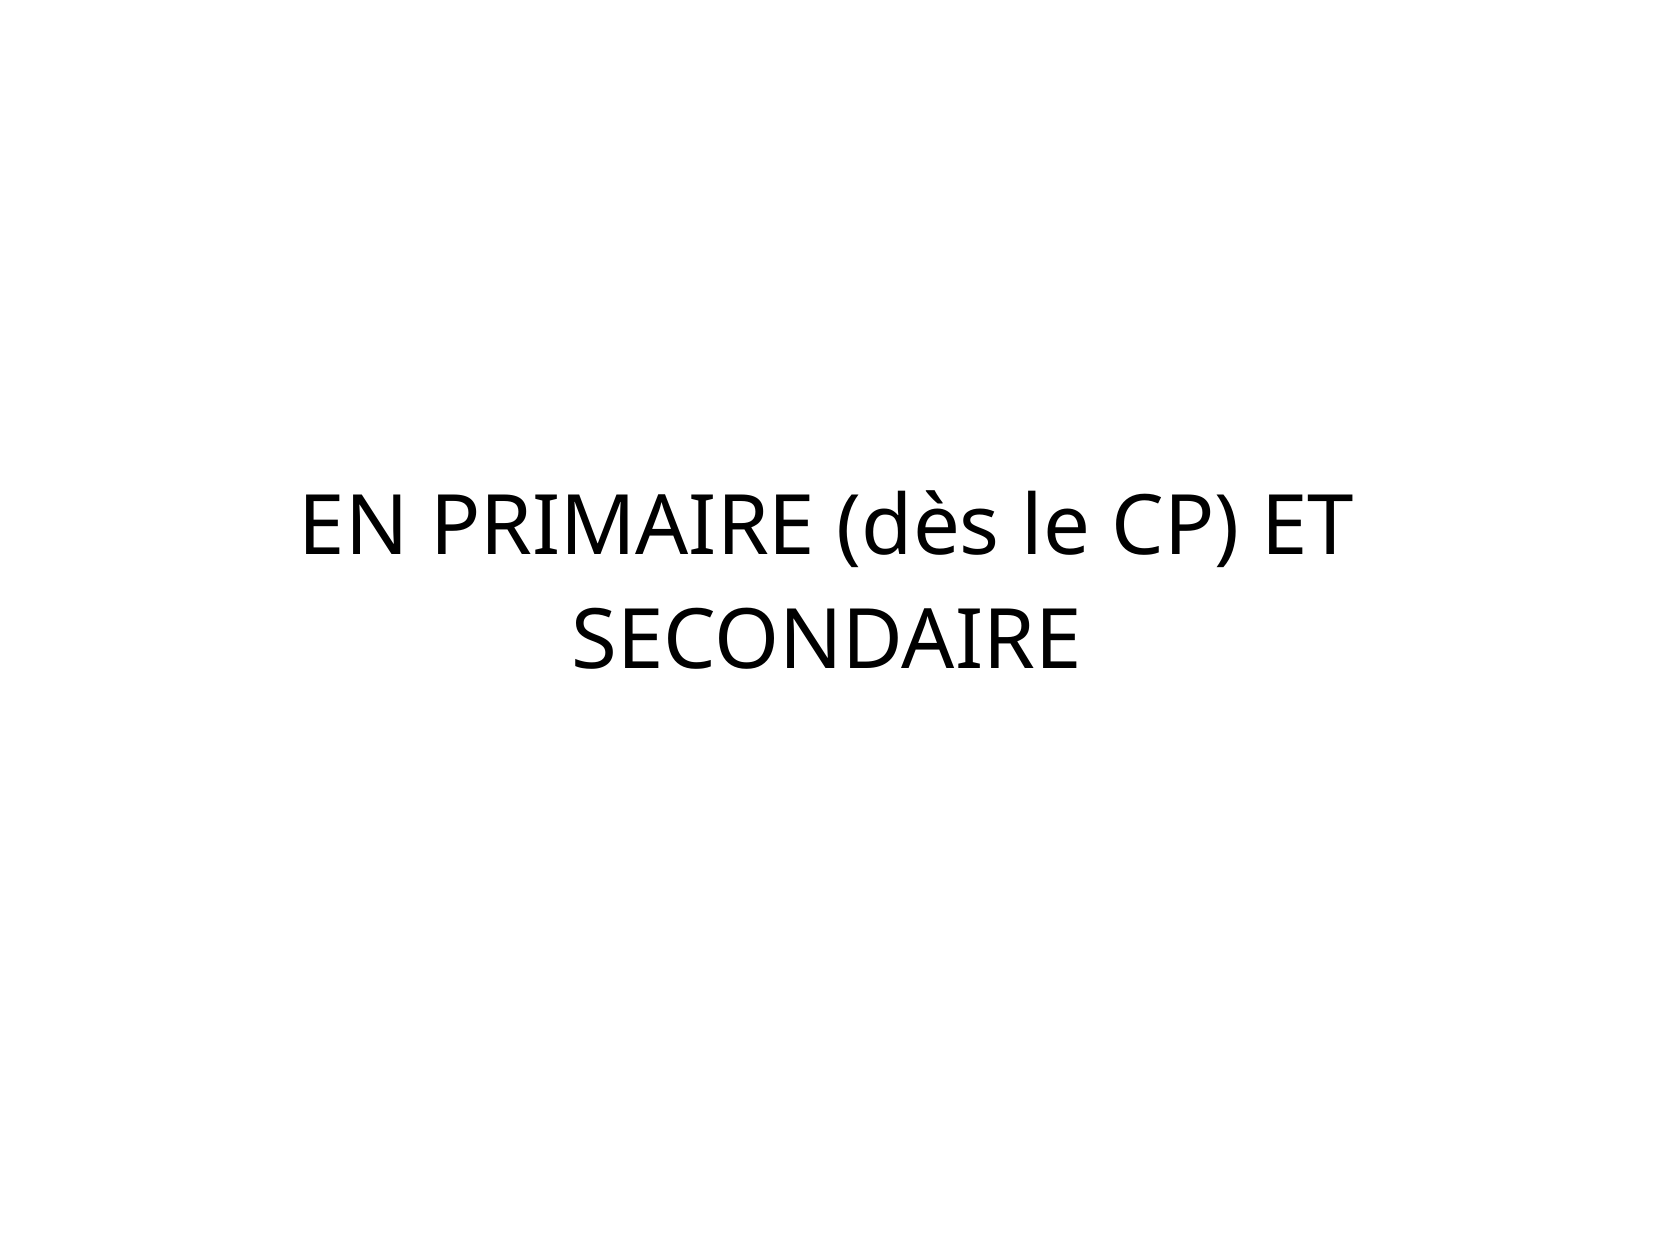

# EN PRIMAIRE (dès le CP) ET SECONDAIRE